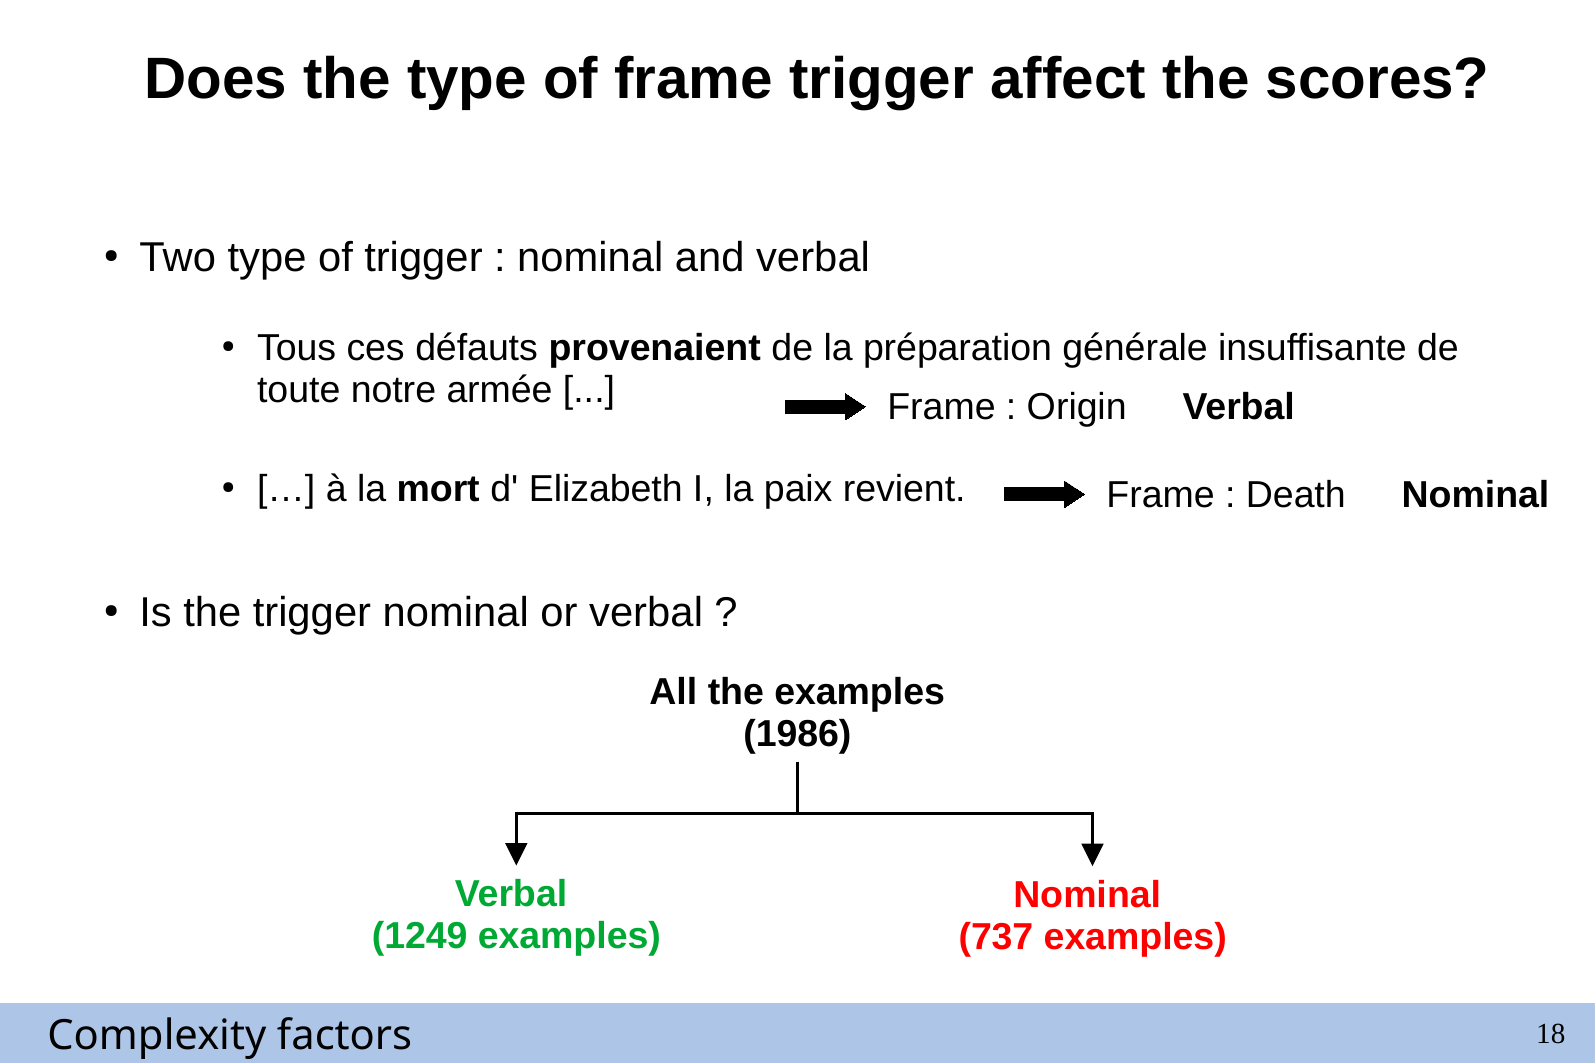

Does the type of frame trigger affect the scores?
Two type of trigger : nominal and verbal
Tous ces défauts provenaient de la préparation générale insuffisante de toute notre armée [...]
Frame : Origin
Verbal
[…] à la mort d' Elizabeth I, la paix revient.
Frame : Death
Nominal
Is the trigger nominal or verbal ?
All the examples
(1986)
Verbal
(1249 examples)
Nominal
(737 examples)
# Complexity factors